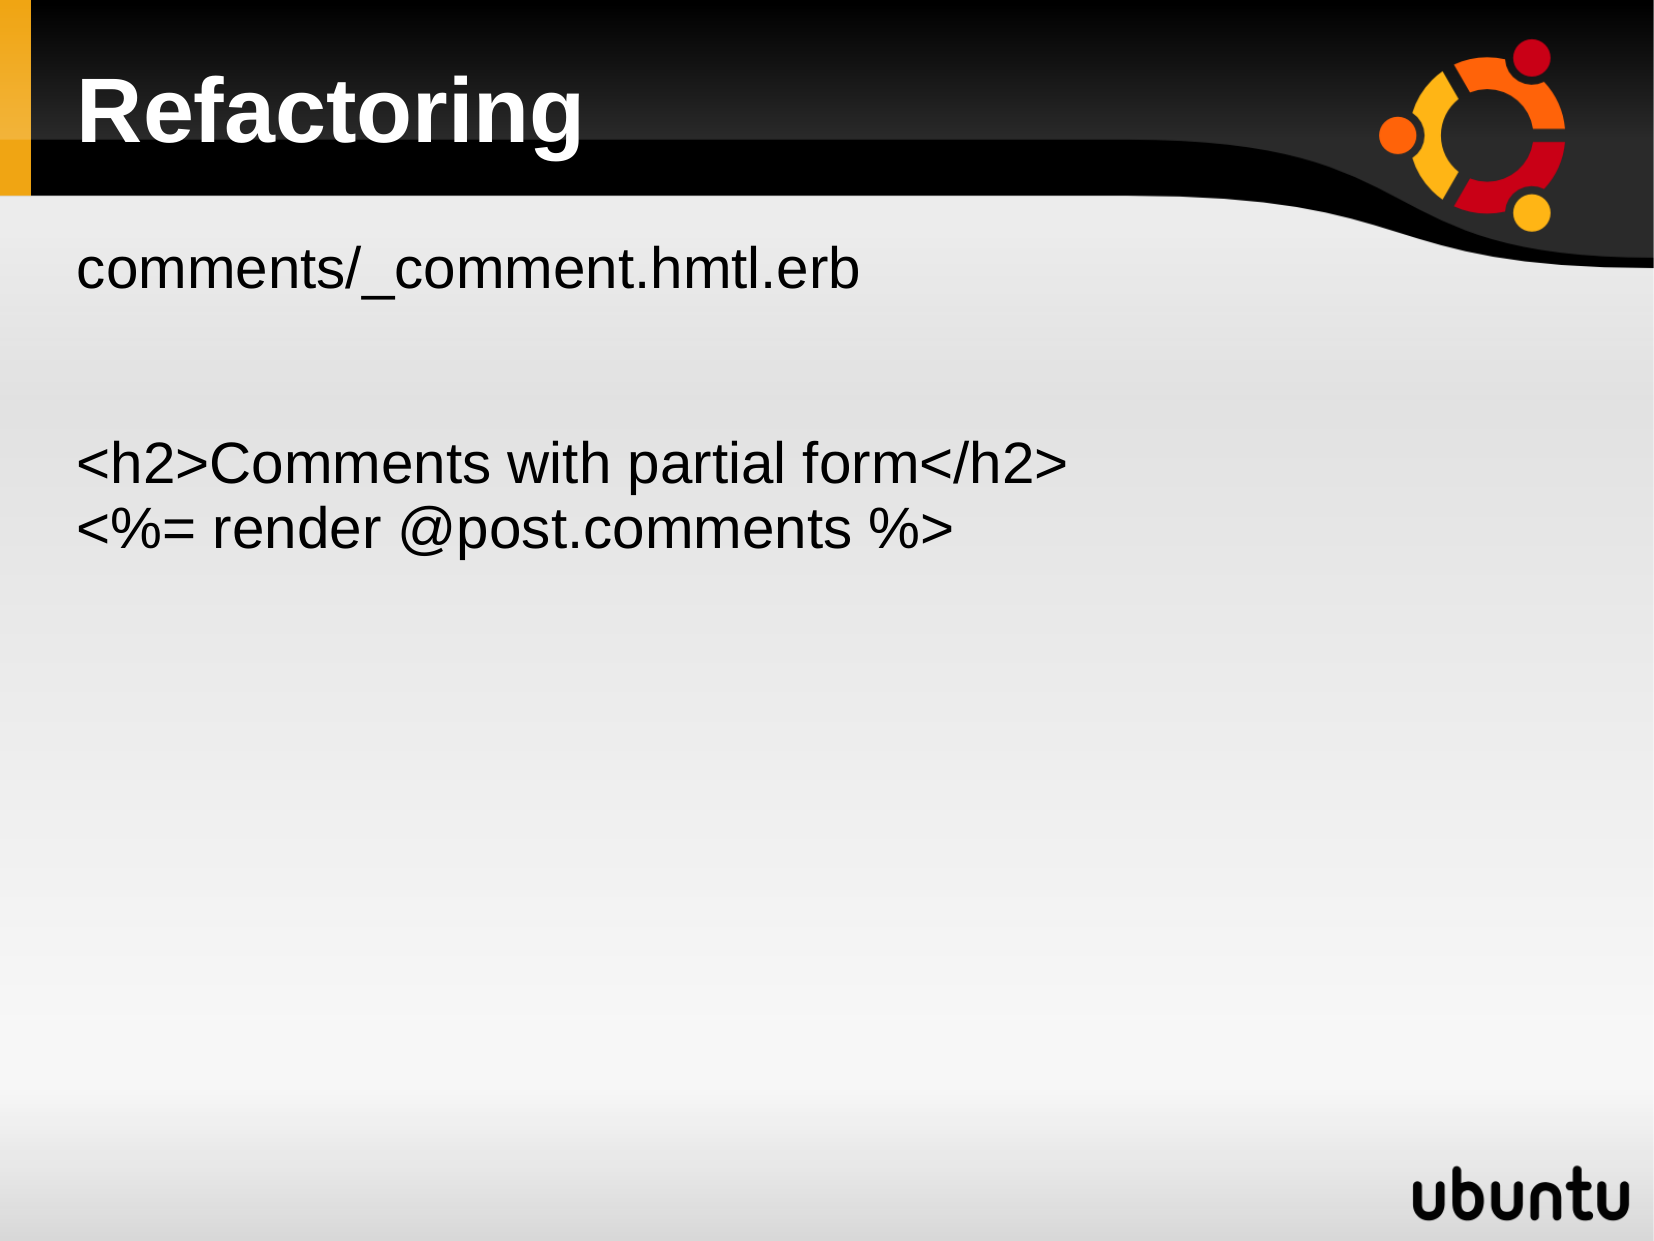

# Refactoring
comments/_comment.hmtl.erb
<h2>Comments with partial form</h2>
<%= render @post.comments %>